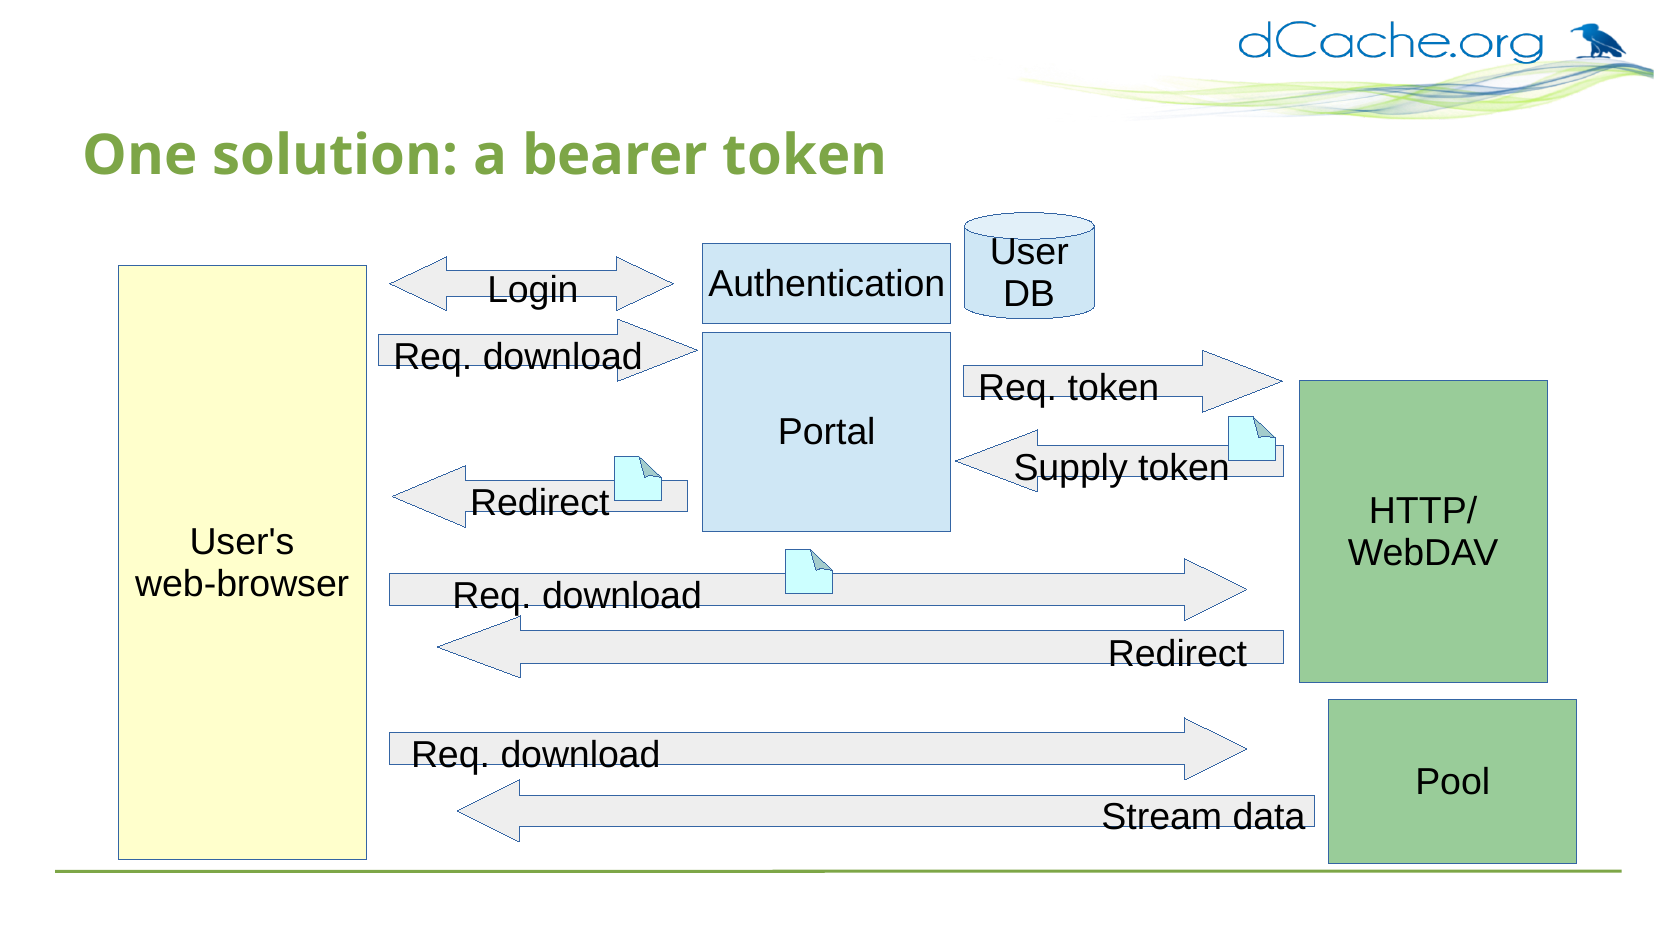

# One solution: a bearer token
User
DB
Authentication
Login
User's
web-browser
Req. download
Portal
Req. token
HTTP/
WebDAV
Supply token
Redirect
Req. download
Redirect
Pool
Req. download
Stream data